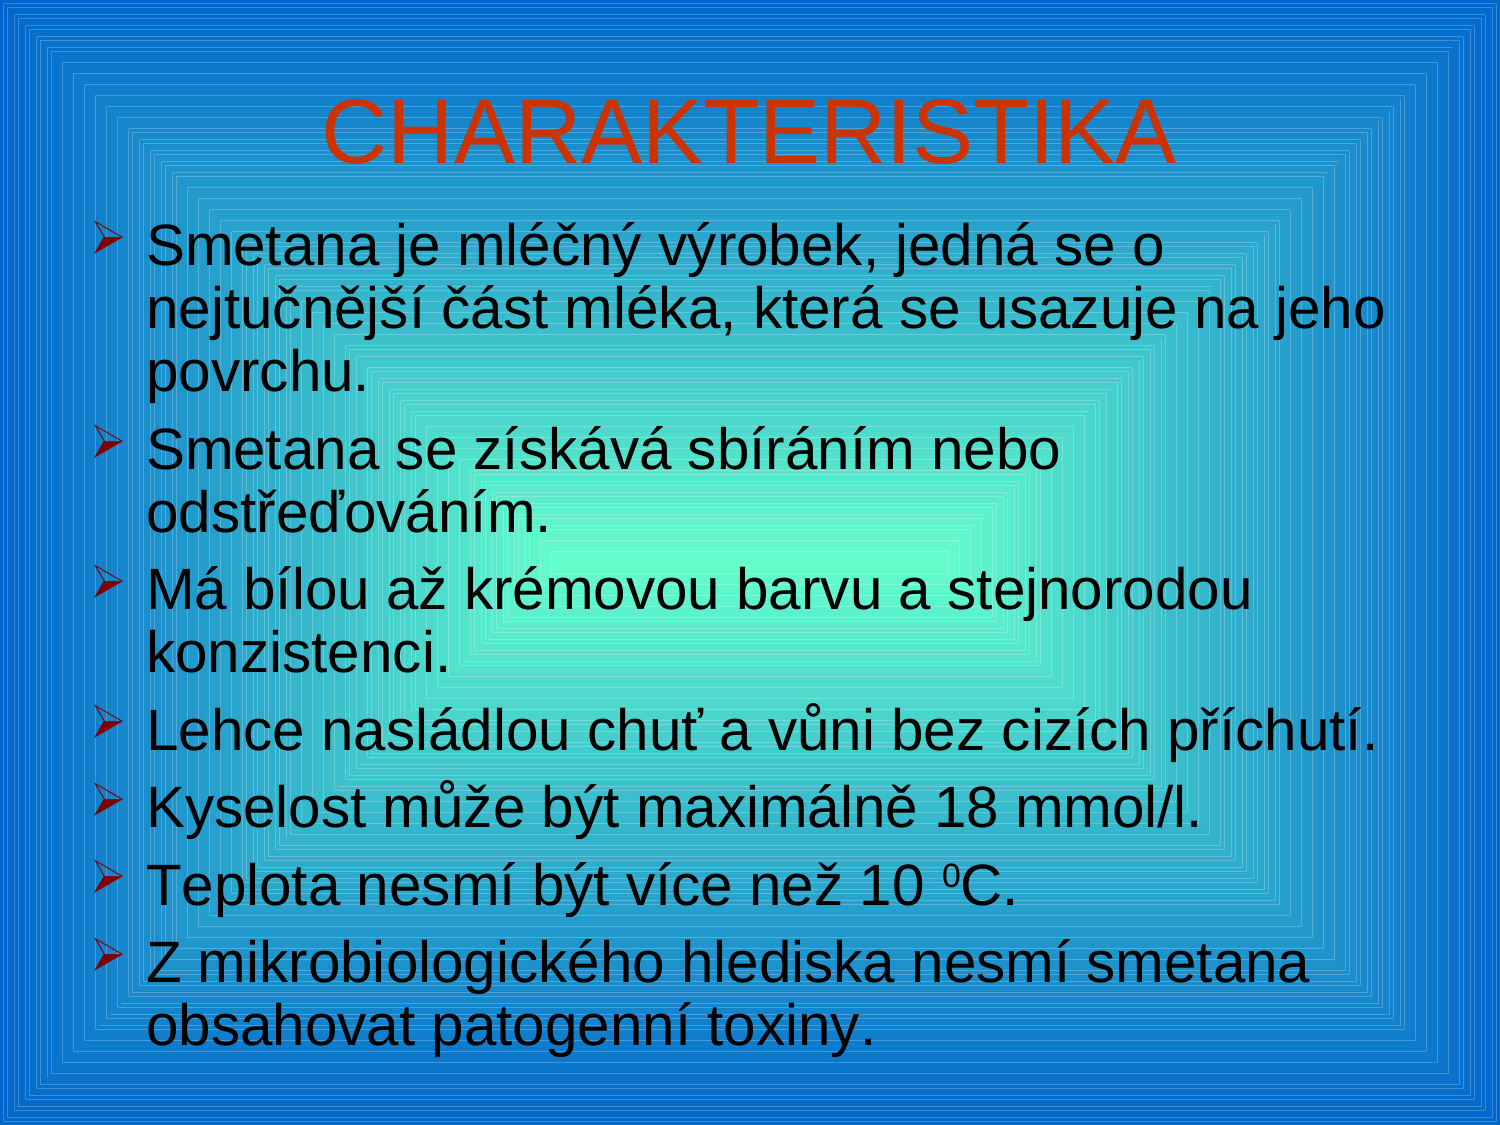

# CHARAKTERISTIKA
Smetana je mléčný výrobek, jedná se o nejtučnější část mléka, která se usazuje na jeho povrchu.
Smetana se získává sbíráním nebo odstřeďováním.
Má bílou až krémovou barvu a stejnorodou konzistenci.
Lehce nasládlou chuť a vůni bez cizích příchutí.
Kyselost může být maximálně 18 mmol/l.
Teplota nesmí být více než 10 0C.
Z mikrobiologického hlediska nesmí smetana obsahovat patogenní toxiny.